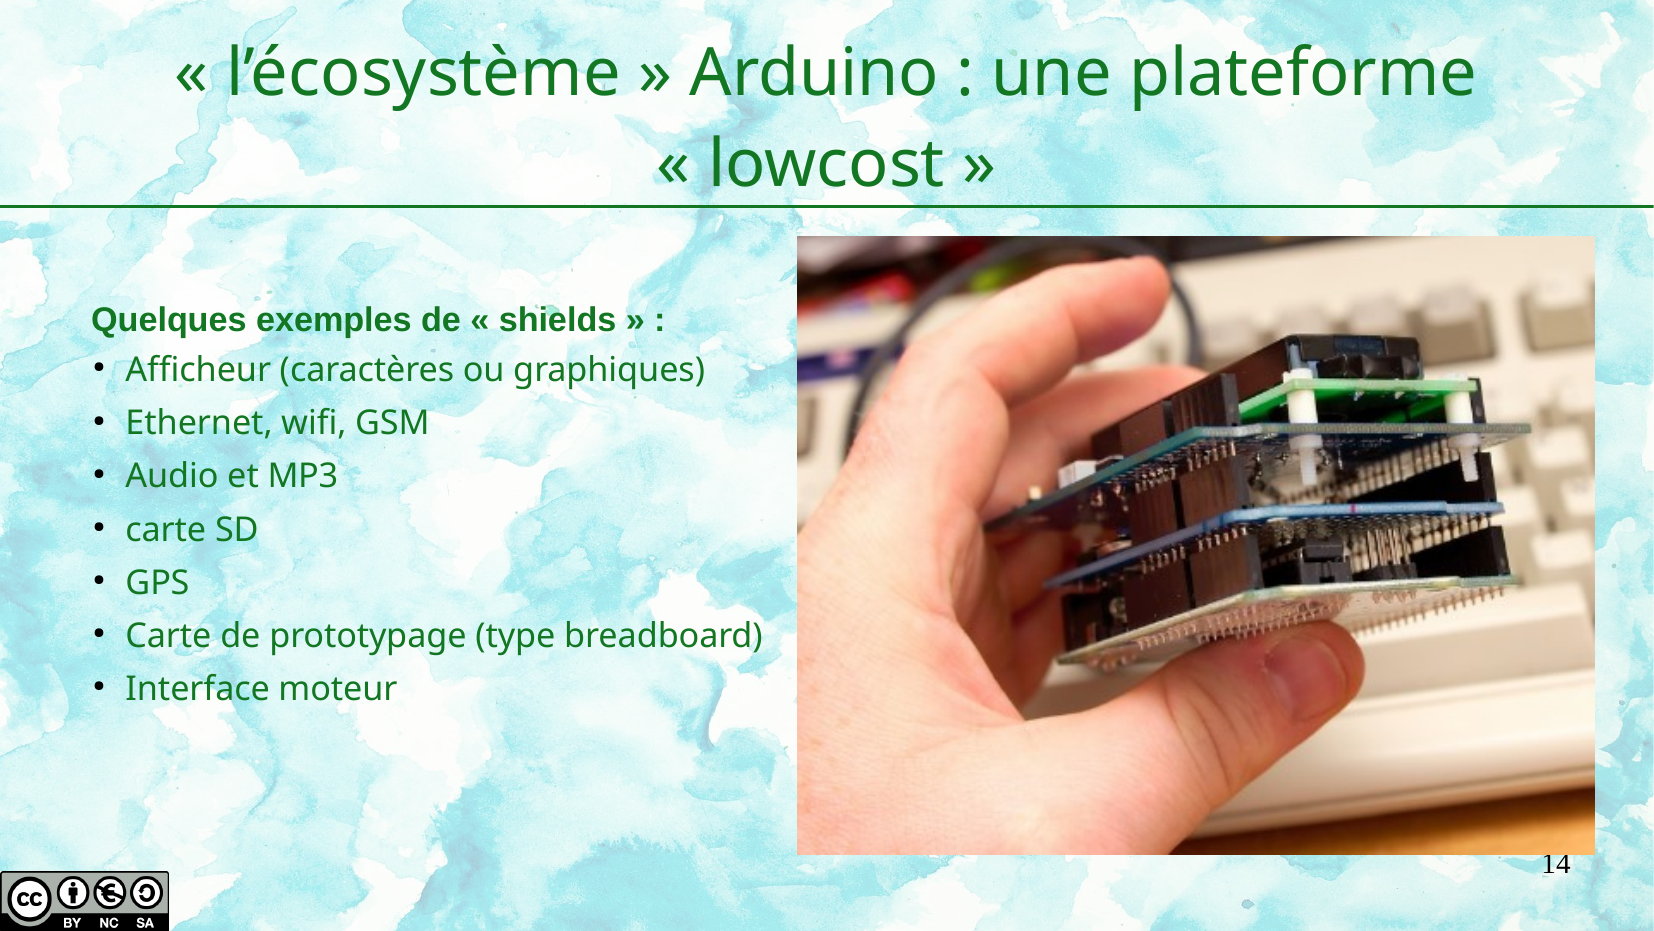

# « l’écosystème » Arduino : une plateforme « lowcost »
Quelques exemples de « shields » :
Afficheur (caractères ou graphiques)
Ethernet, wifi, GSM
Audio et MP3
carte SD
GPS
Carte de prototypage (type breadboard)
Interface moteur
14